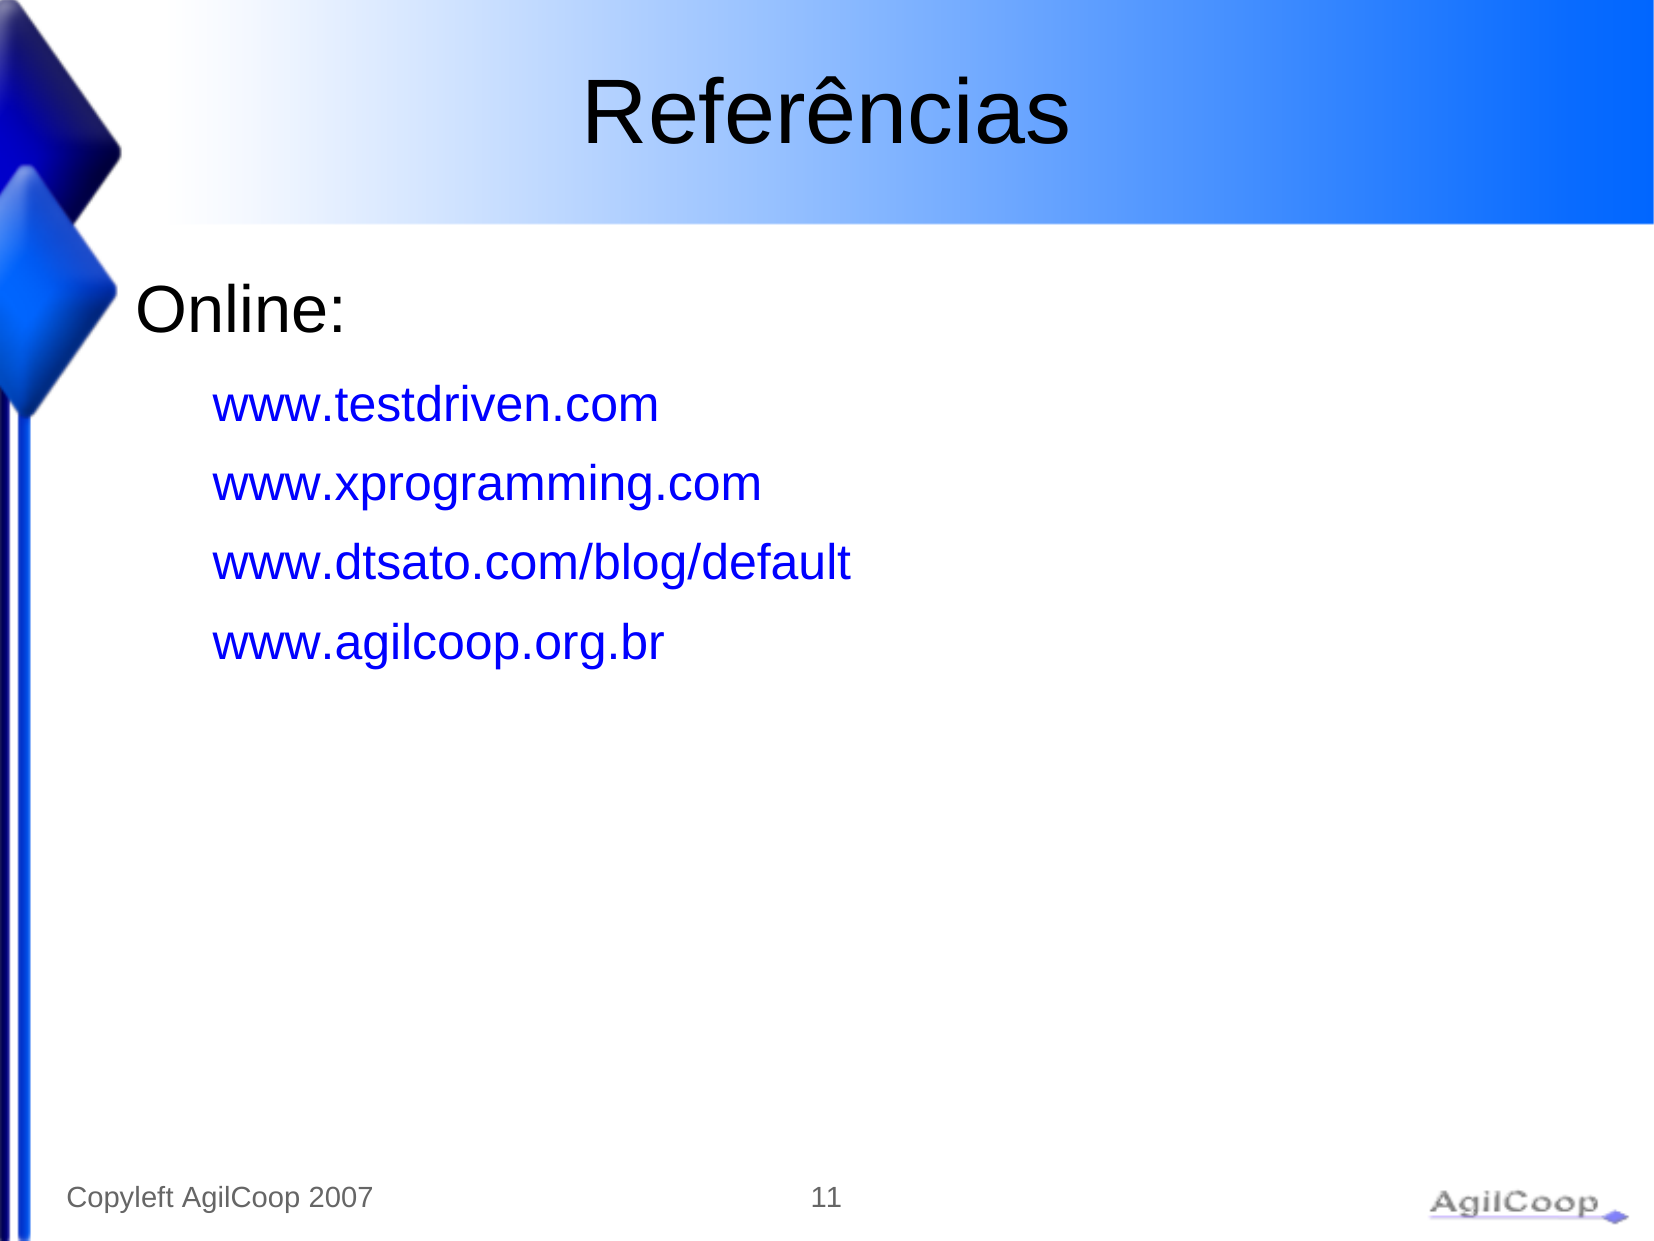

# Referências
Online:
www.testdriven.com
www.xprogramming.com
www.dtsato.com/blog/default
www.agilcoop.org.br
Copyleft AgilCoop 2007
11